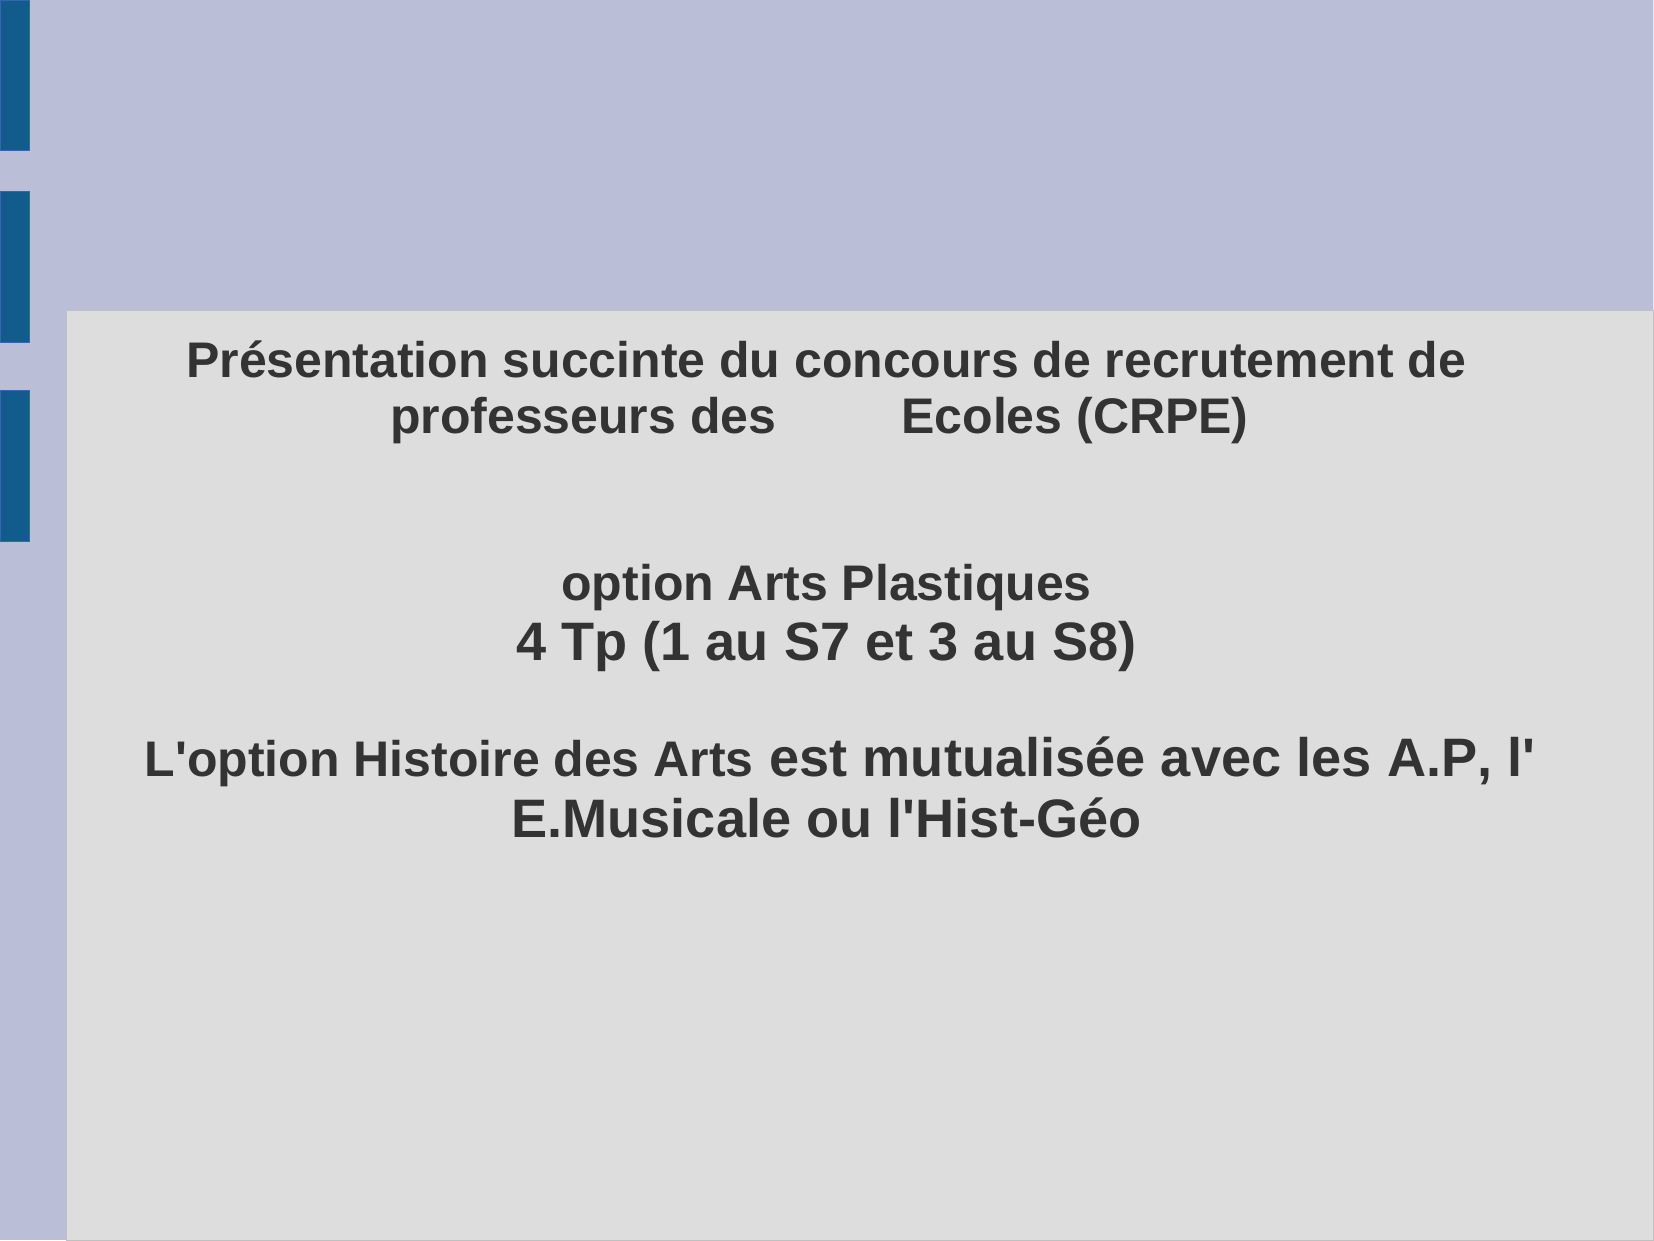

# Présentation succinte du concours de recrutement de professeurs des Ecoles (CRPE) option Arts Plastiques 4 Tp (1 au S7 et 3 au S8) L'option Histoire des Arts est mutualisée avec les A.P, l' E.Musicale ou l'Hist-Géo